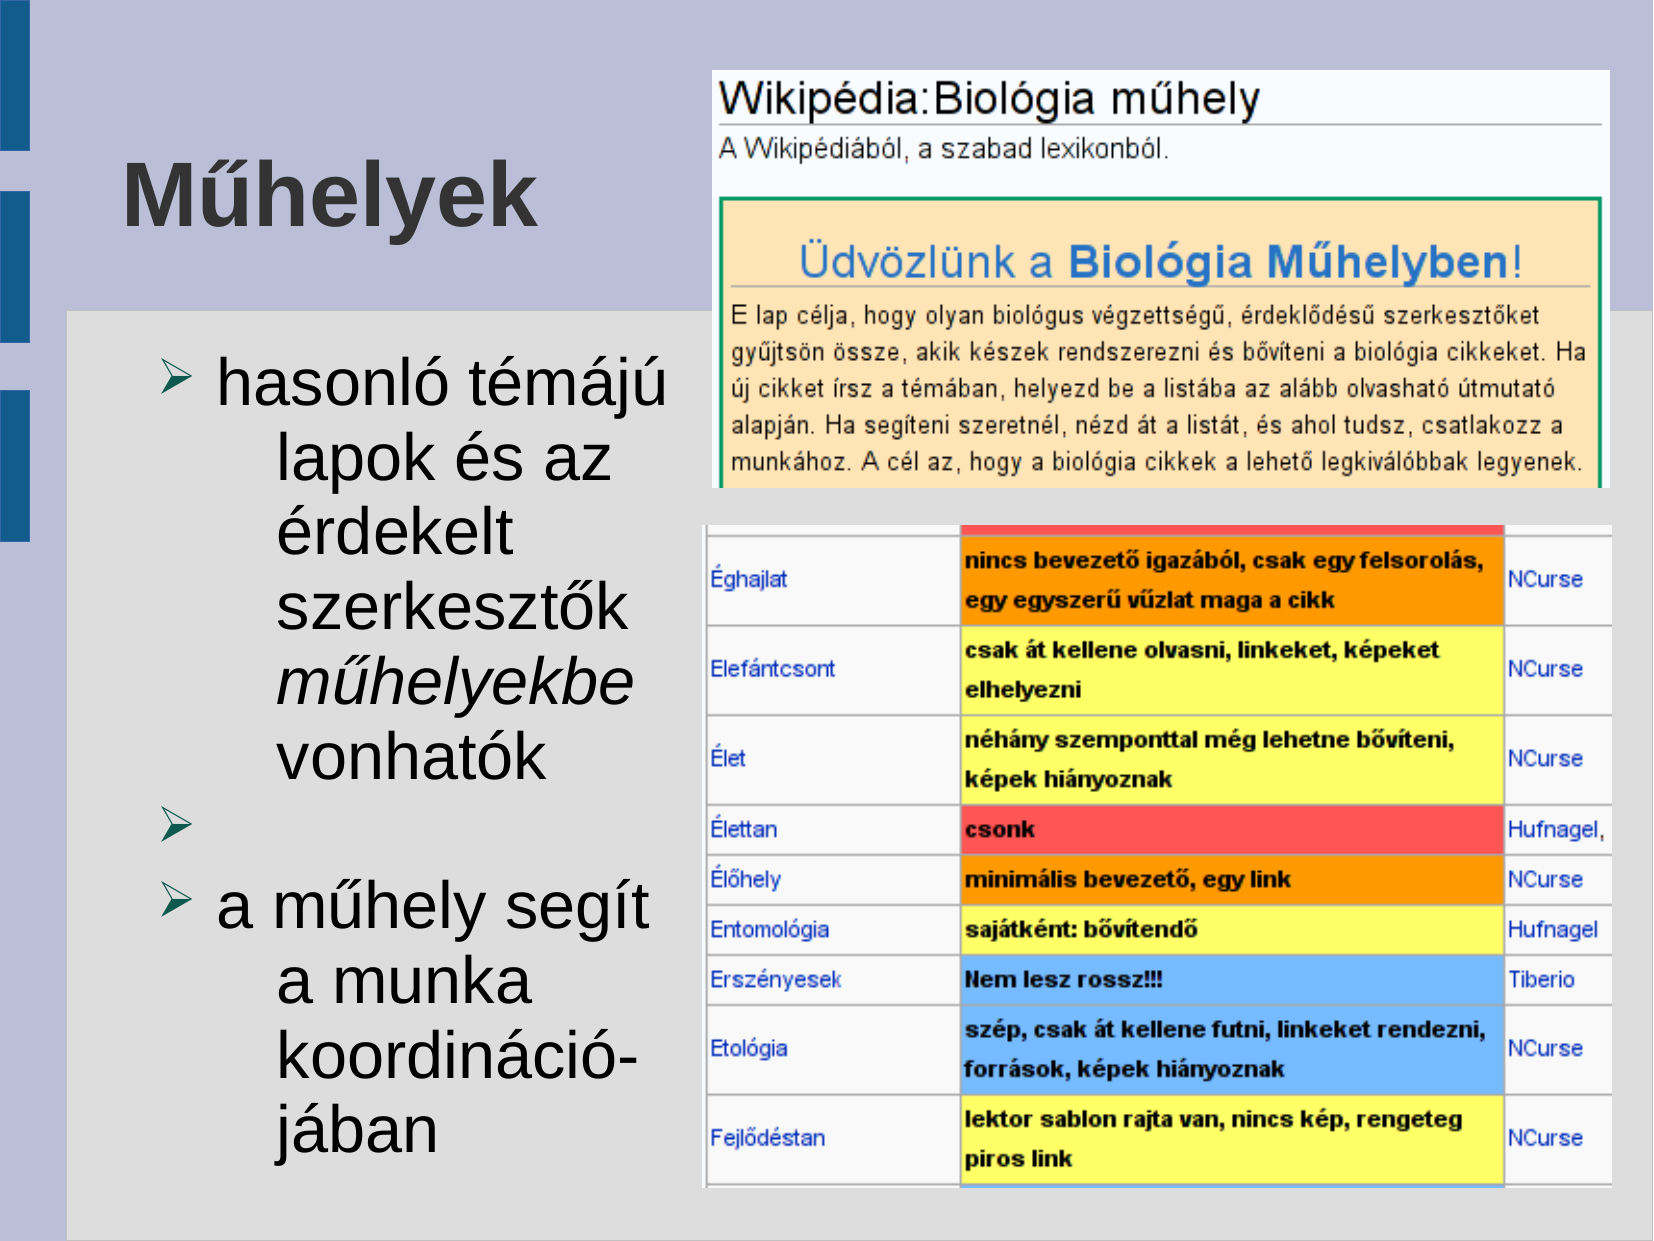

Műhelyek
# hasonló témájú lapok és az érdekelt szerkesztők műhelyekbe vonhatók
a műhely segít
a munka koordináció-jában